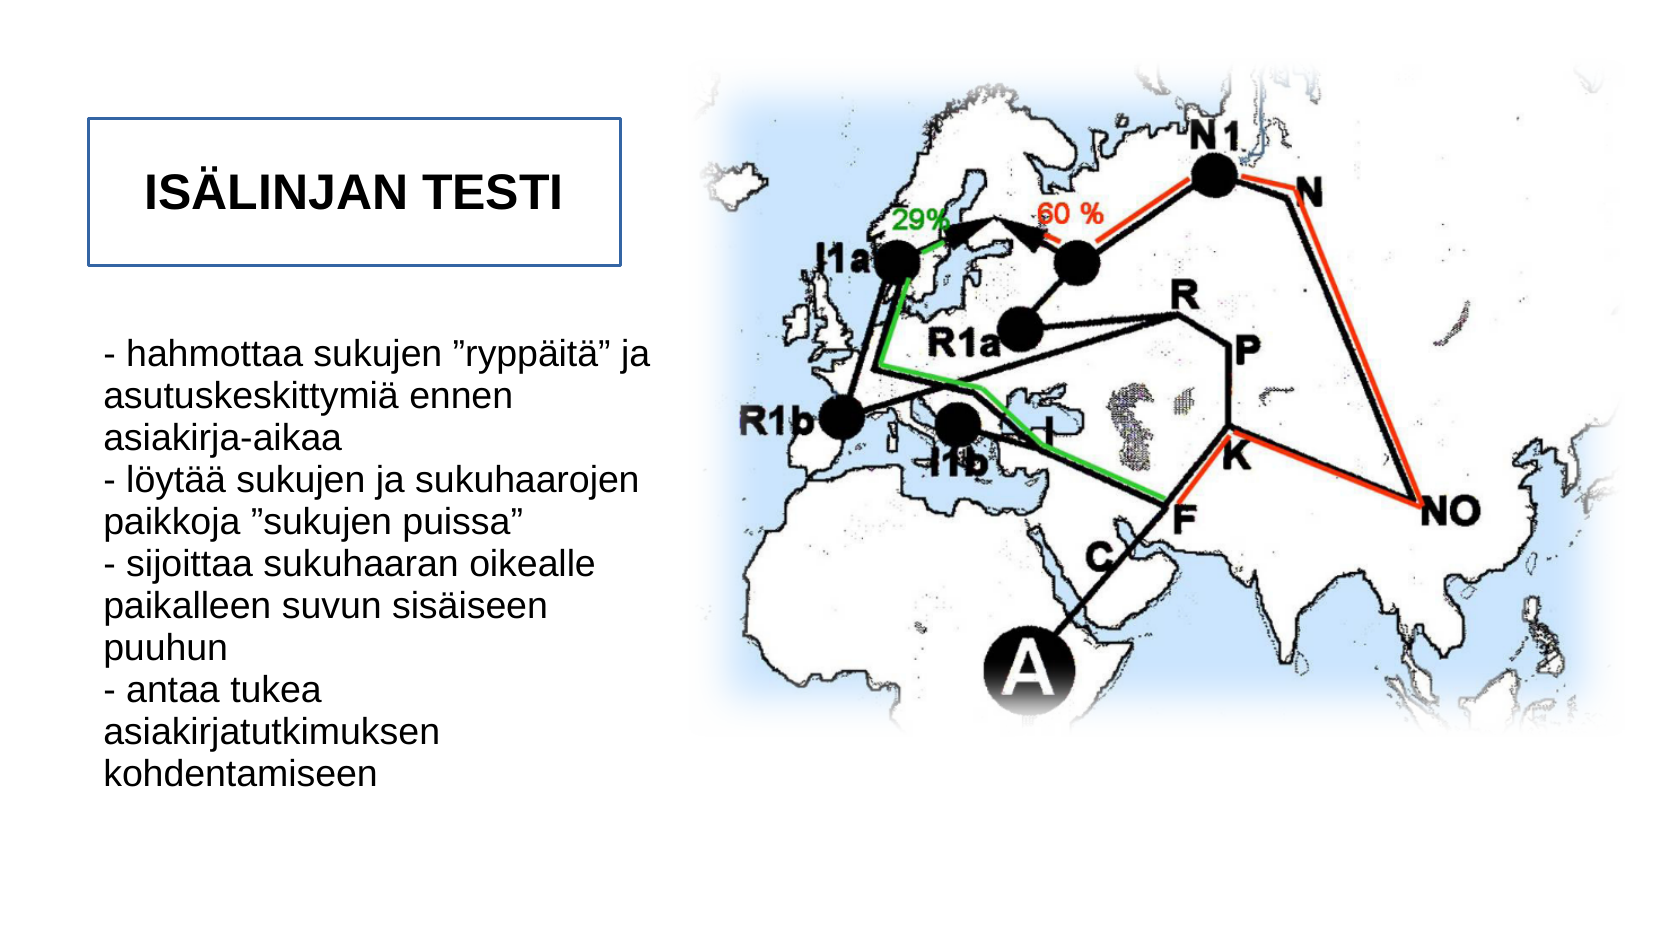

ISÄLINJAN TESTI
- hahmottaa sukujen ”ryppäitä” ja asutuskeskittymiä ennen asiakirja-aikaa
- löytää sukujen ja sukuhaarojen paikkoja ”sukujen puissa”
- sijoittaa sukuhaaran oikealle paikalleen suvun sisäiseen puuhun
- antaa tukea asiakirjatutkimuksen kohdentamiseen